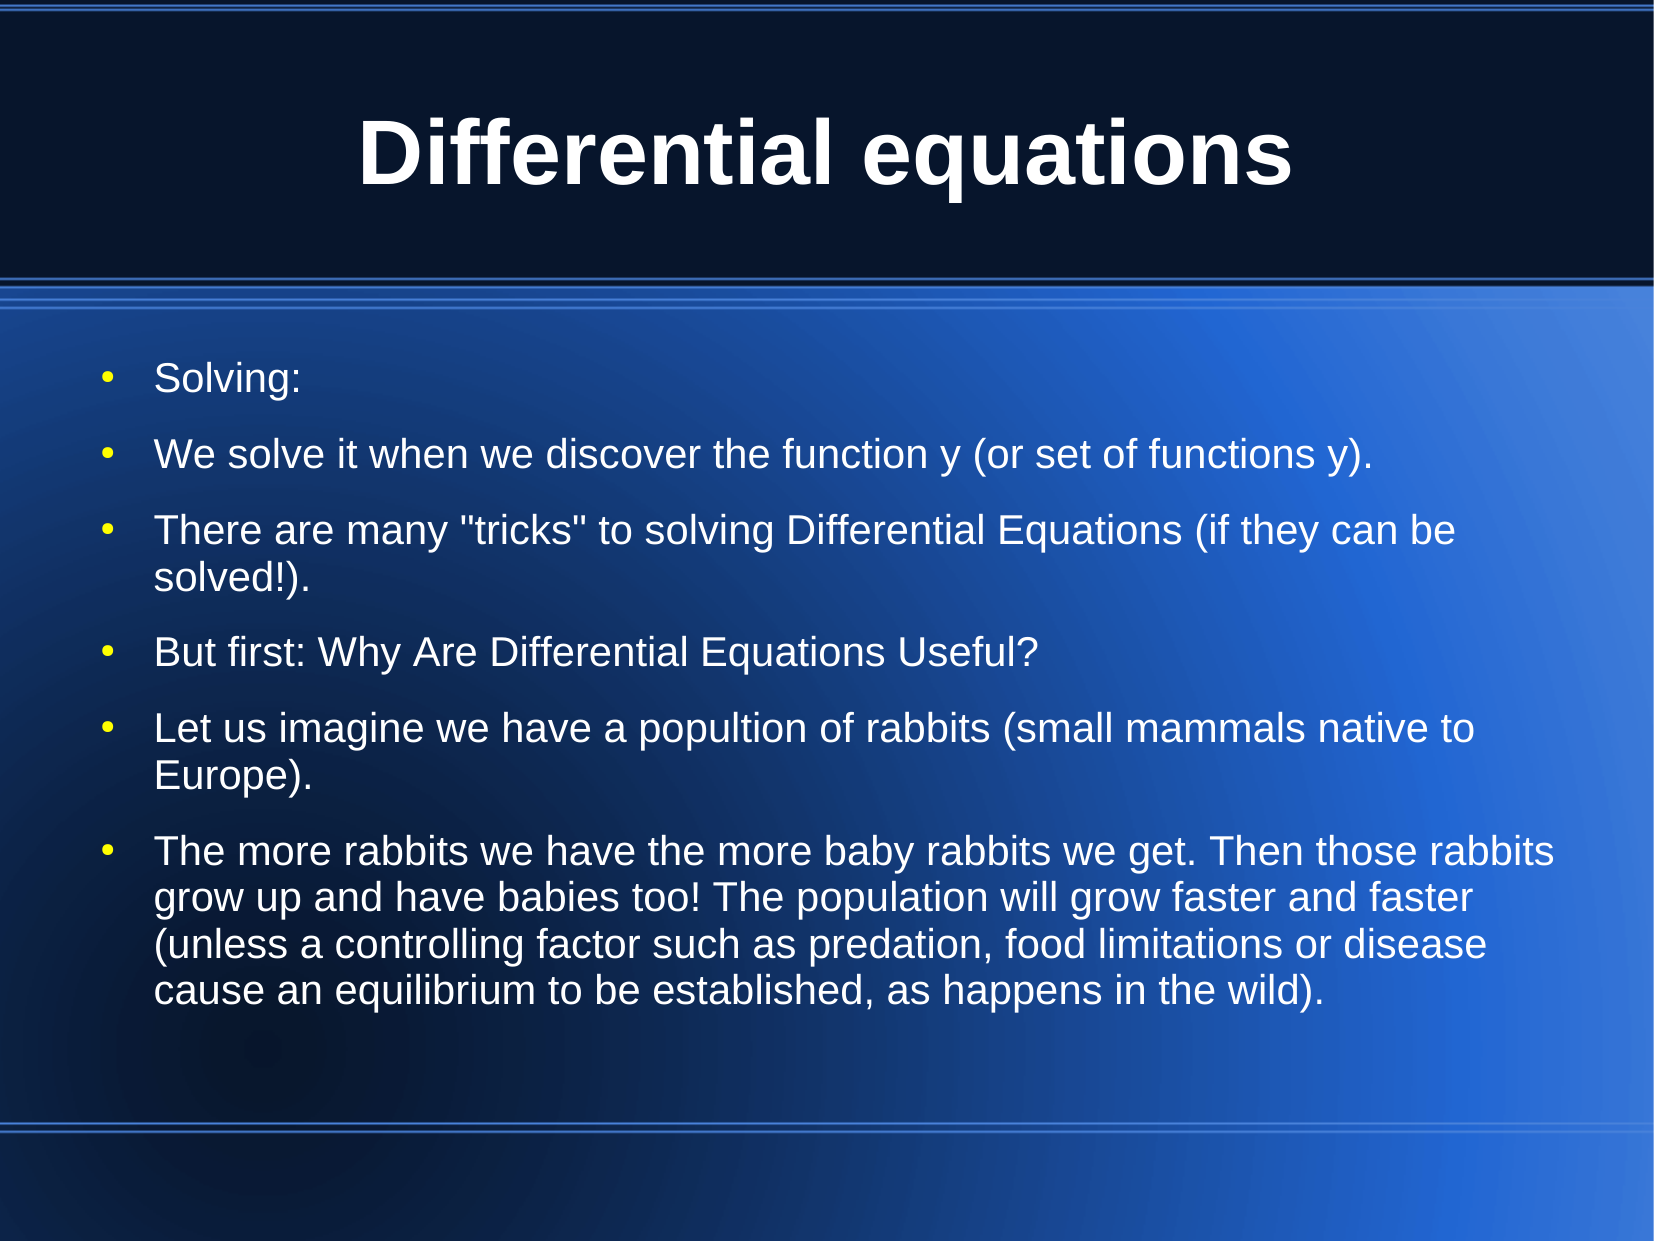

# Differential equations
Solving:
We solve it when we discover the function y (or set of functions y).
There are many "tricks" to solving Differential Equations (if they can be solved!).
But first: Why Are Differential Equations Useful?
Let us imagine we have a popultion of rabbits (small mammals native to Europe).
The more rabbits we have the more baby rabbits we get. Then those rabbits grow up and have babies too! The population will grow faster and faster (unless a controlling factor such as predation, food limitations or disease cause an equilibrium to be established, as happens in the wild).